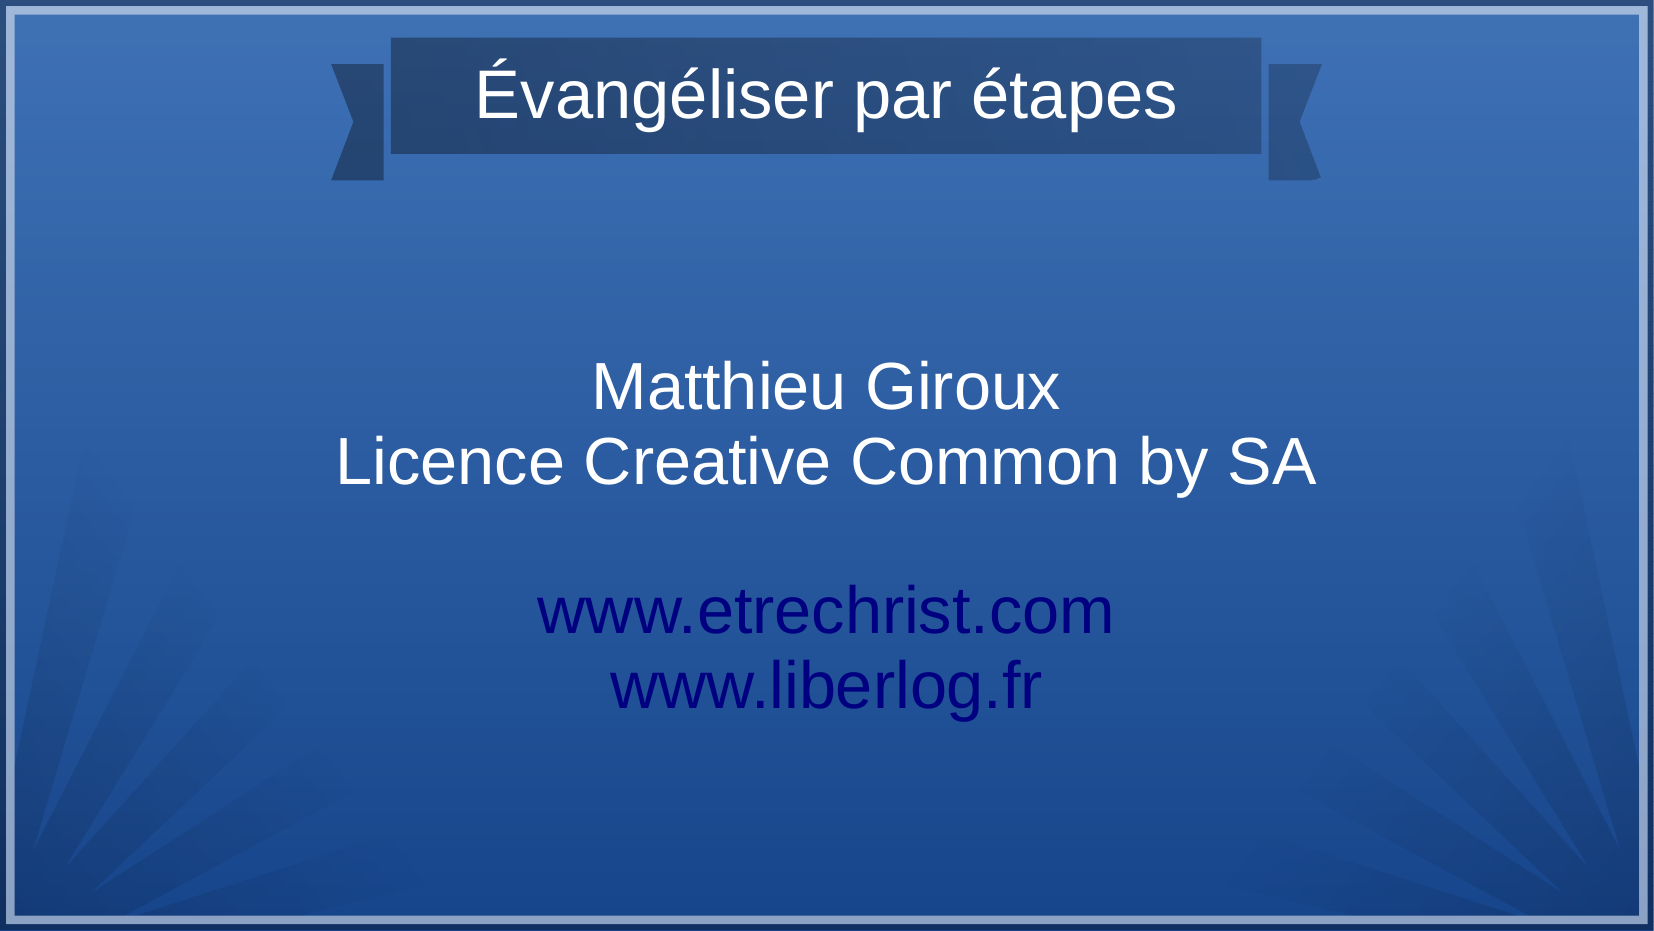

# Évangéliser par étapes
Matthieu Giroux
Licence Creative Common by SA
www.etrechrist.com
www.liberlog.fr